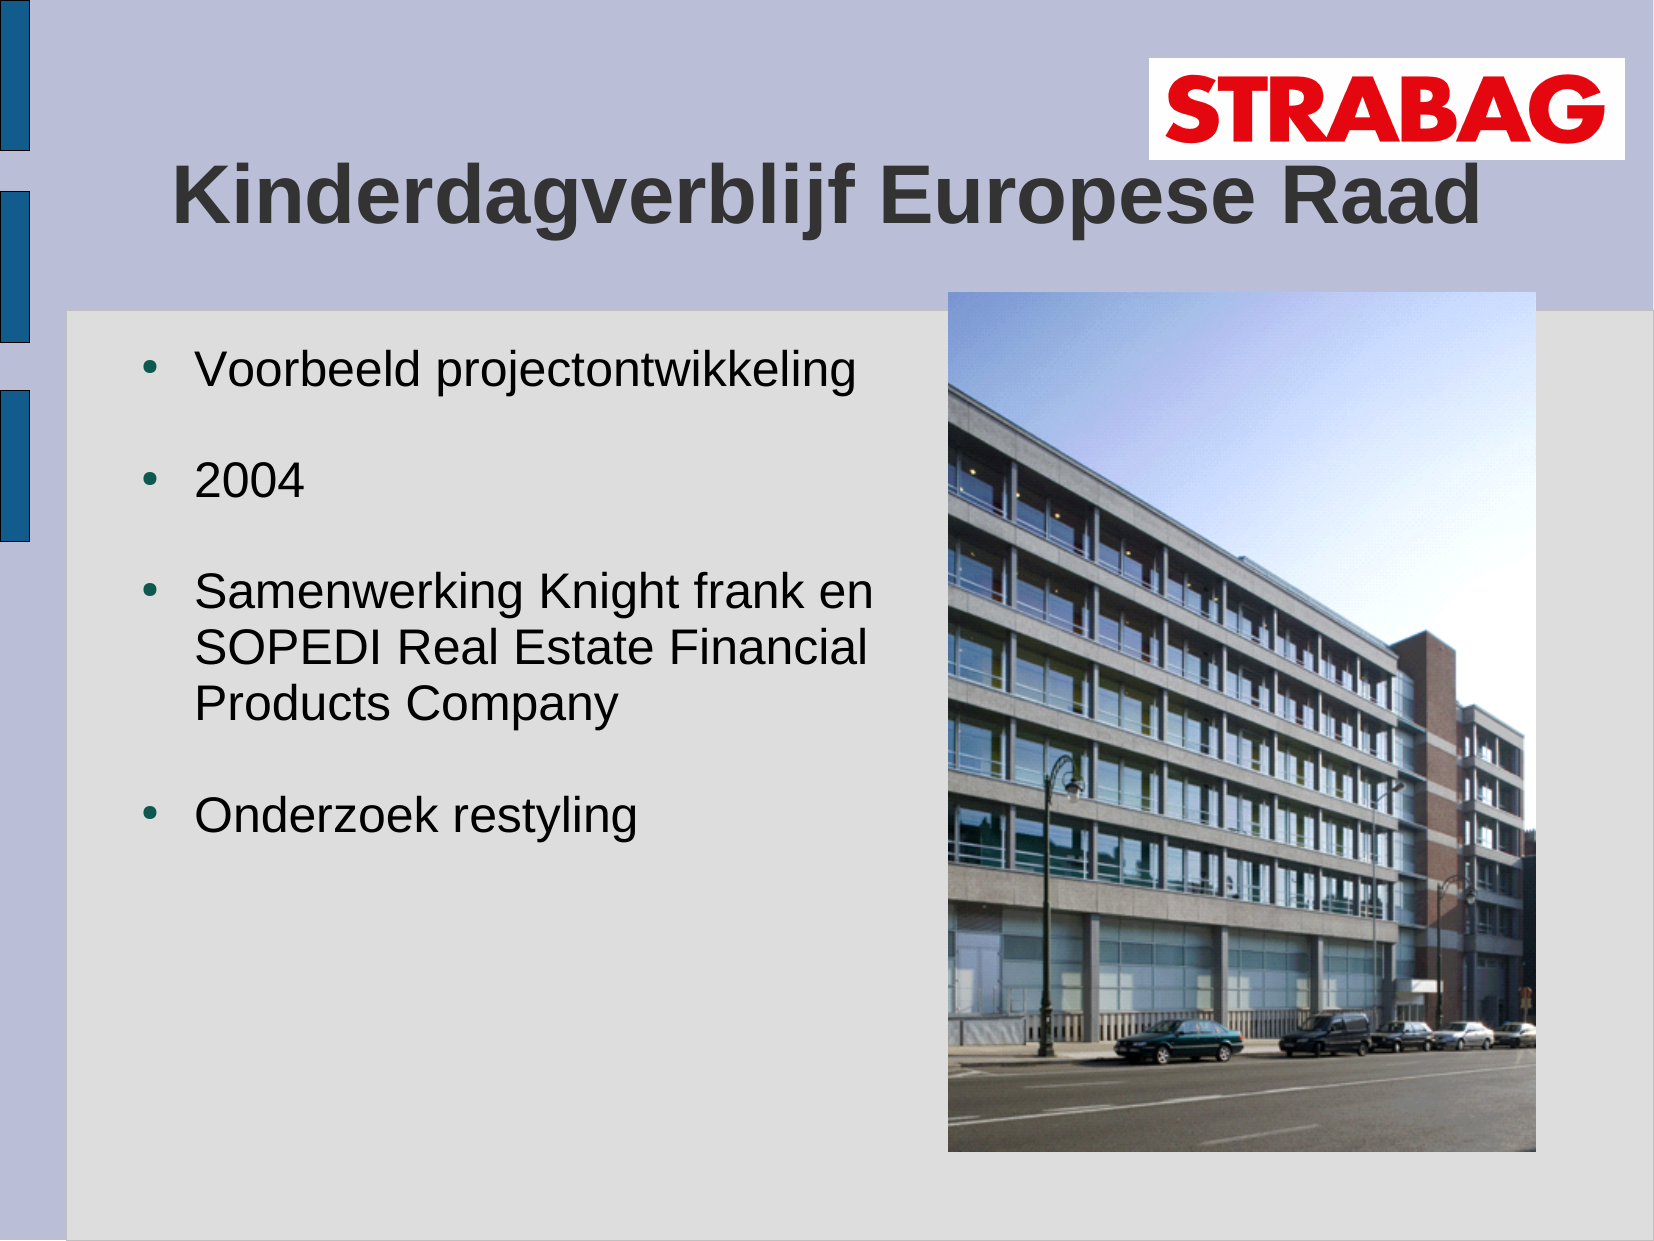

# Kinderdagverblijf Europese Raad
Voorbeeld projectontwikkeling
2004
Samenwerking Knight frank en SOPEDI Real Estate Financial Products Company
Onderzoek restyling